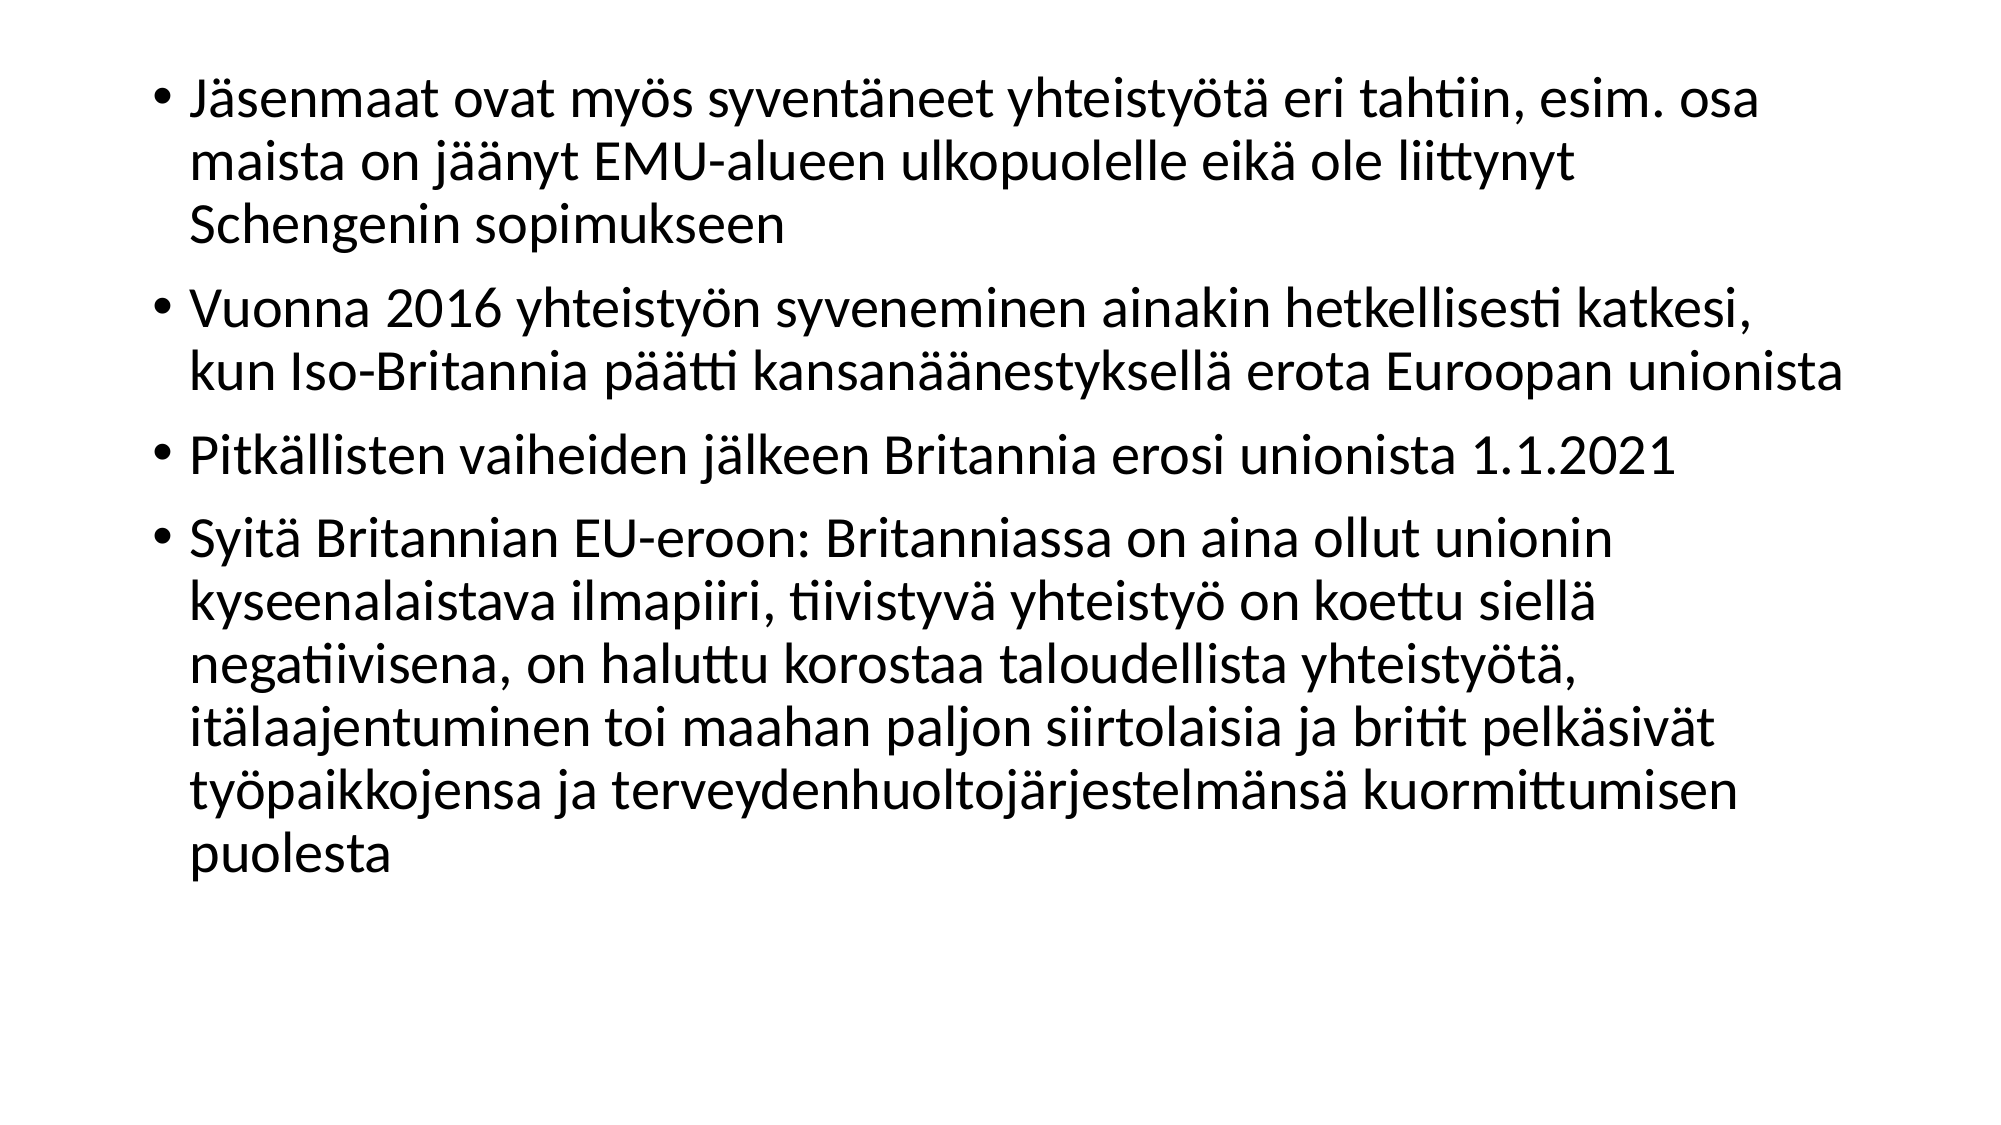

#
Jäsenmaat ovat myös syventäneet yhteistyötä eri tahtiin, esim. osa maista on jäänyt EMU-alueen ulkopuolelle eikä ole liittynyt Schengenin sopimukseen
Vuonna 2016 yhteistyön syveneminen ainakin hetkellisesti katkesi, kun Iso-Britannia päätti kansanäänestyksellä erota Euroopan unionista
Pitkällisten vaiheiden jälkeen Britannia erosi unionista 1.1.2021
Syitä Britannian EU-eroon: Britanniassa on aina ollut unionin kyseenalaistava ilmapiiri, tiivistyvä yhteistyö on koettu siellä negatiivisena, on haluttu korostaa taloudellista yhteistyötä, itälaajentuminen toi maahan paljon siirtolaisia ja britit pelkäsivät työpaikkojensa ja terveydenhuoltojärjestelmänsä kuormittumisen puolesta